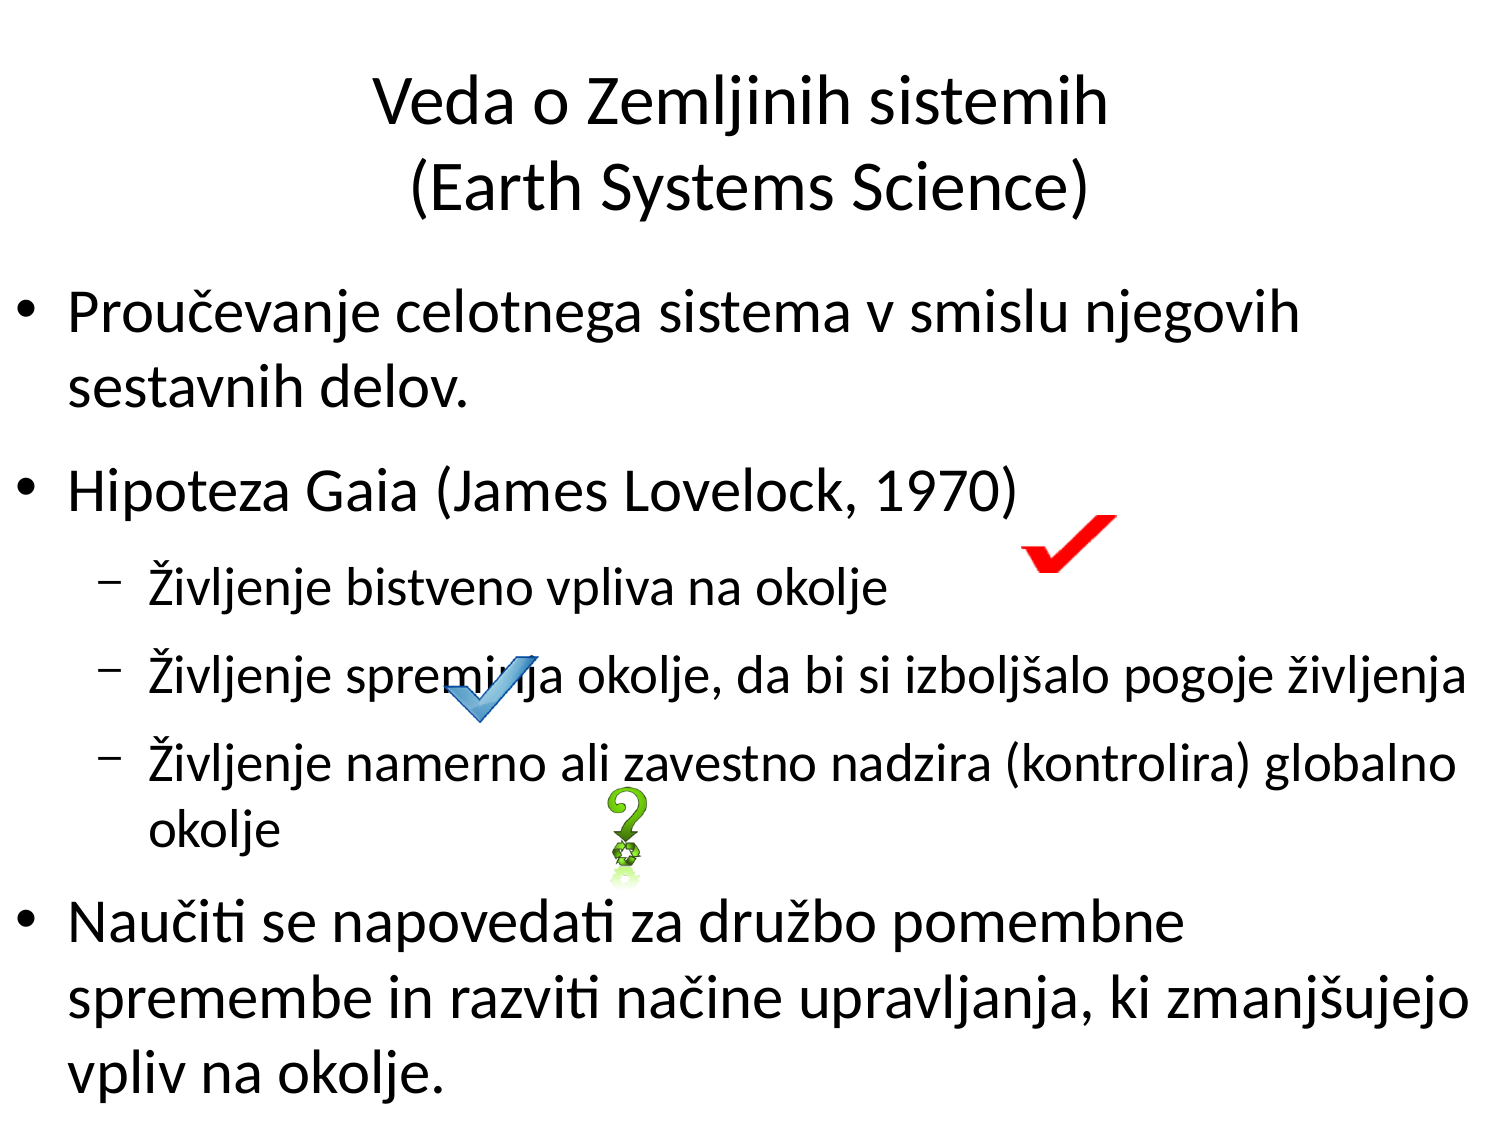

# Veda o Zemljinih sistemih (Earth Systems Science)
Proučevanje celotnega sistema v smislu njegovih sestavnih delov.
Hipoteza Gaia (James Lovelock, 1970)
Življenje bistveno vpliva na okolje
Življenje spreminja okolje, da bi si izboljšalo pogoje življenja
Življenje namerno ali zavestno nadzira (kontrolira) globalno okolje
Naučiti se napovedati za družbo pomembne spremembe in razviti načine upravljanja, ki zmanjšujejo vpliv na okolje.